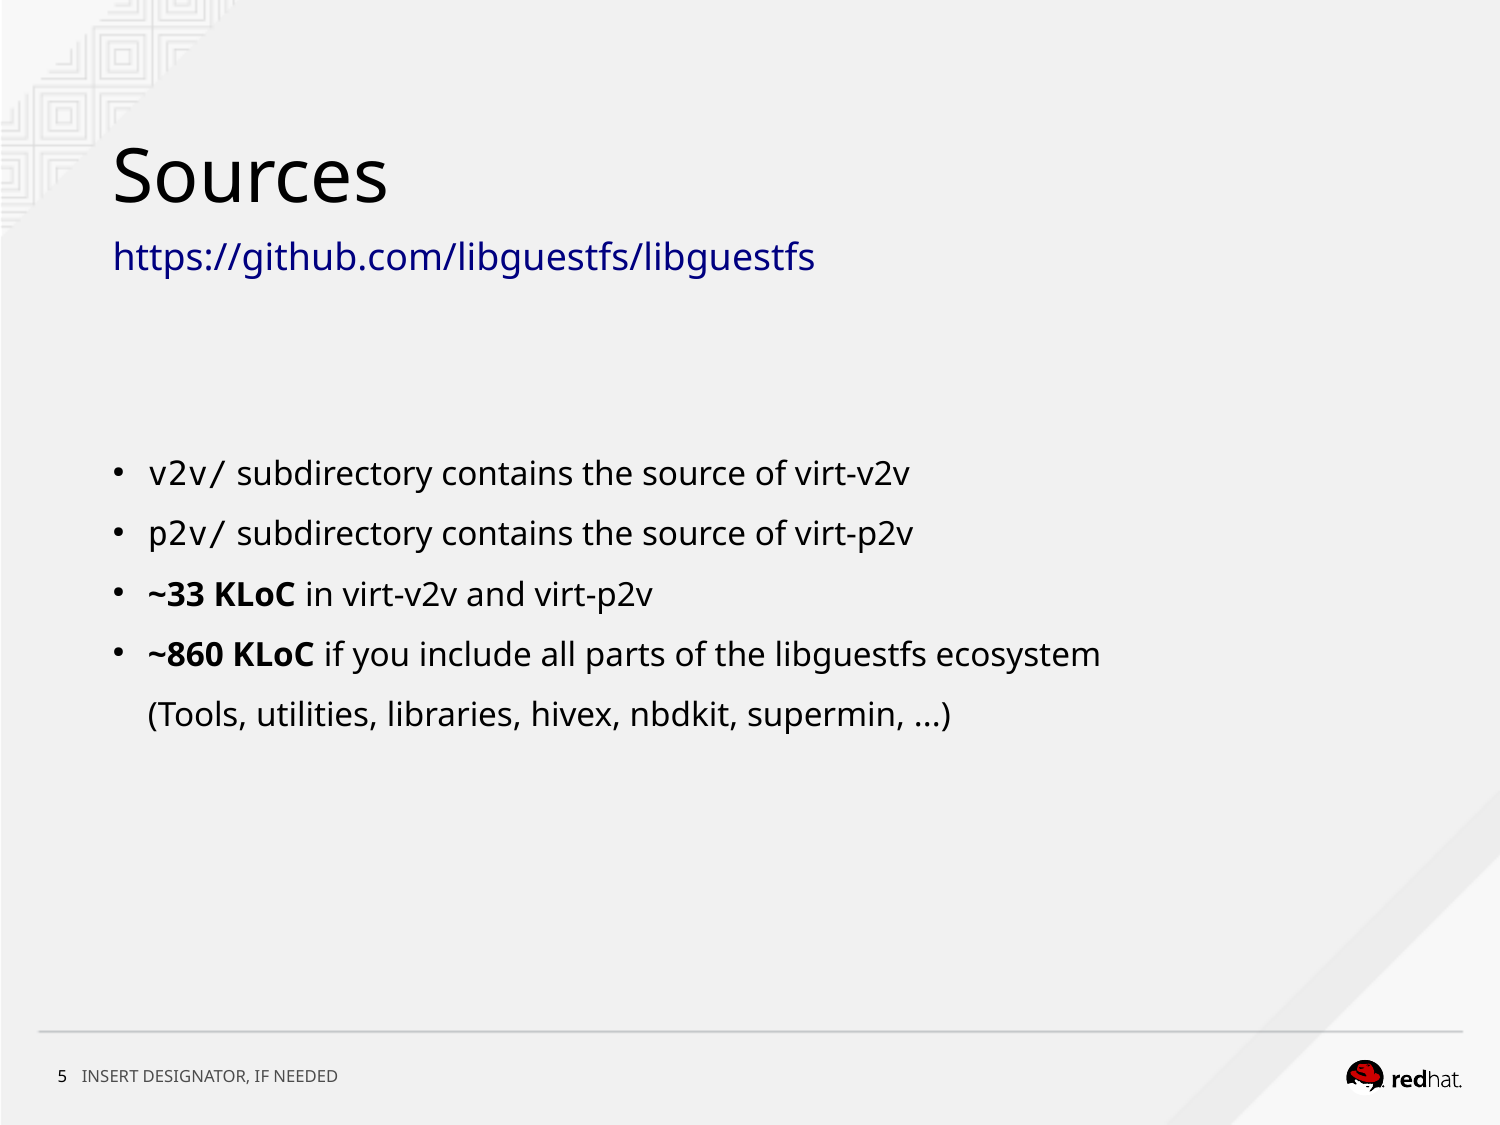

# Sources
https://github.com/libguestfs/libguestfs
v2v/ subdirectory contains the source of virt-v2v
p2v/ subdirectory contains the source of virt-p2v
~33 KLoC in virt-v2v and virt-p2v
~860 KLoC if you include all parts of the libguestfs ecosystem
(Tools, utilities, libraries, hivex, nbdkit, supermin, ...)
5
INSERT DESIGNATOR, IF NEEDED